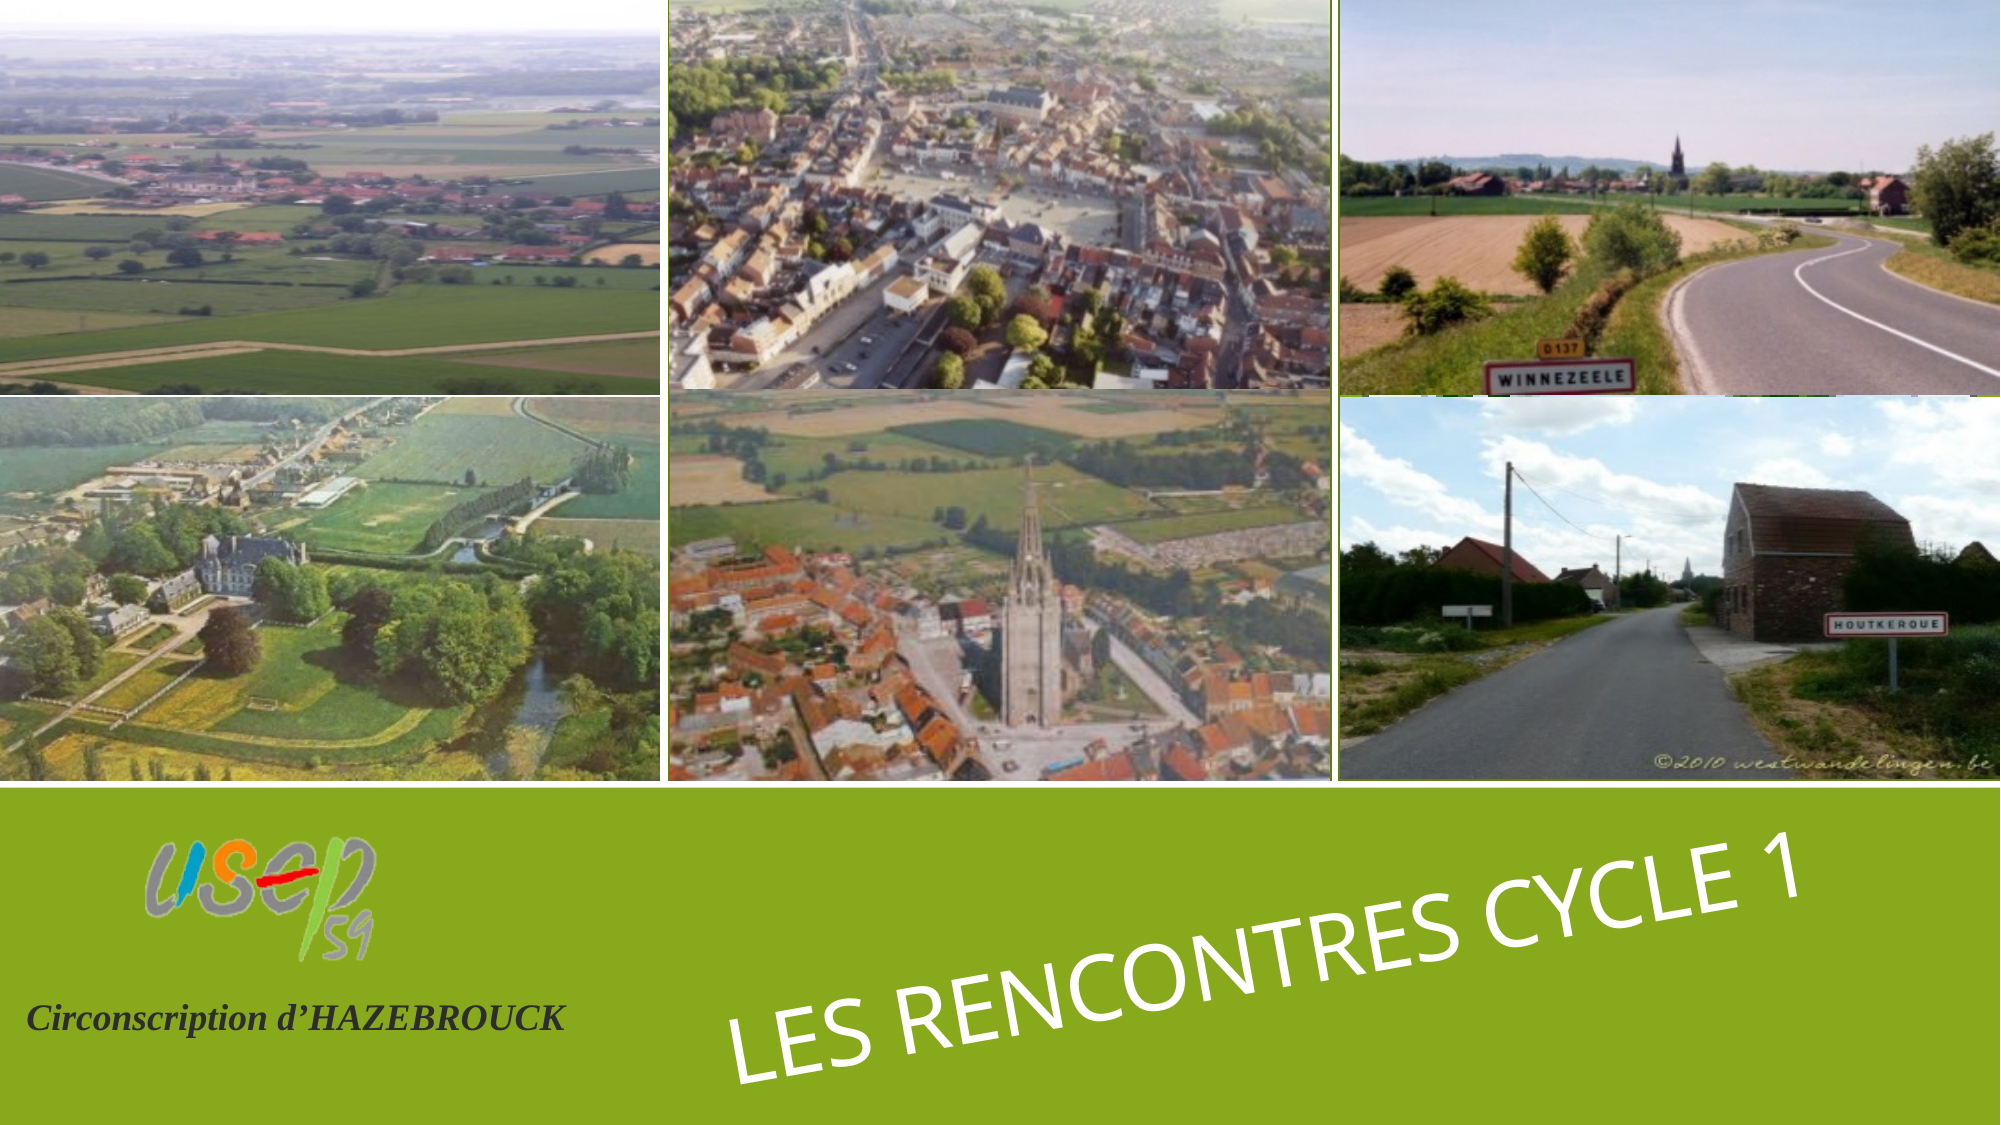

# Les rencontres cycle 1
Circonscription d’HAZEBROUCK